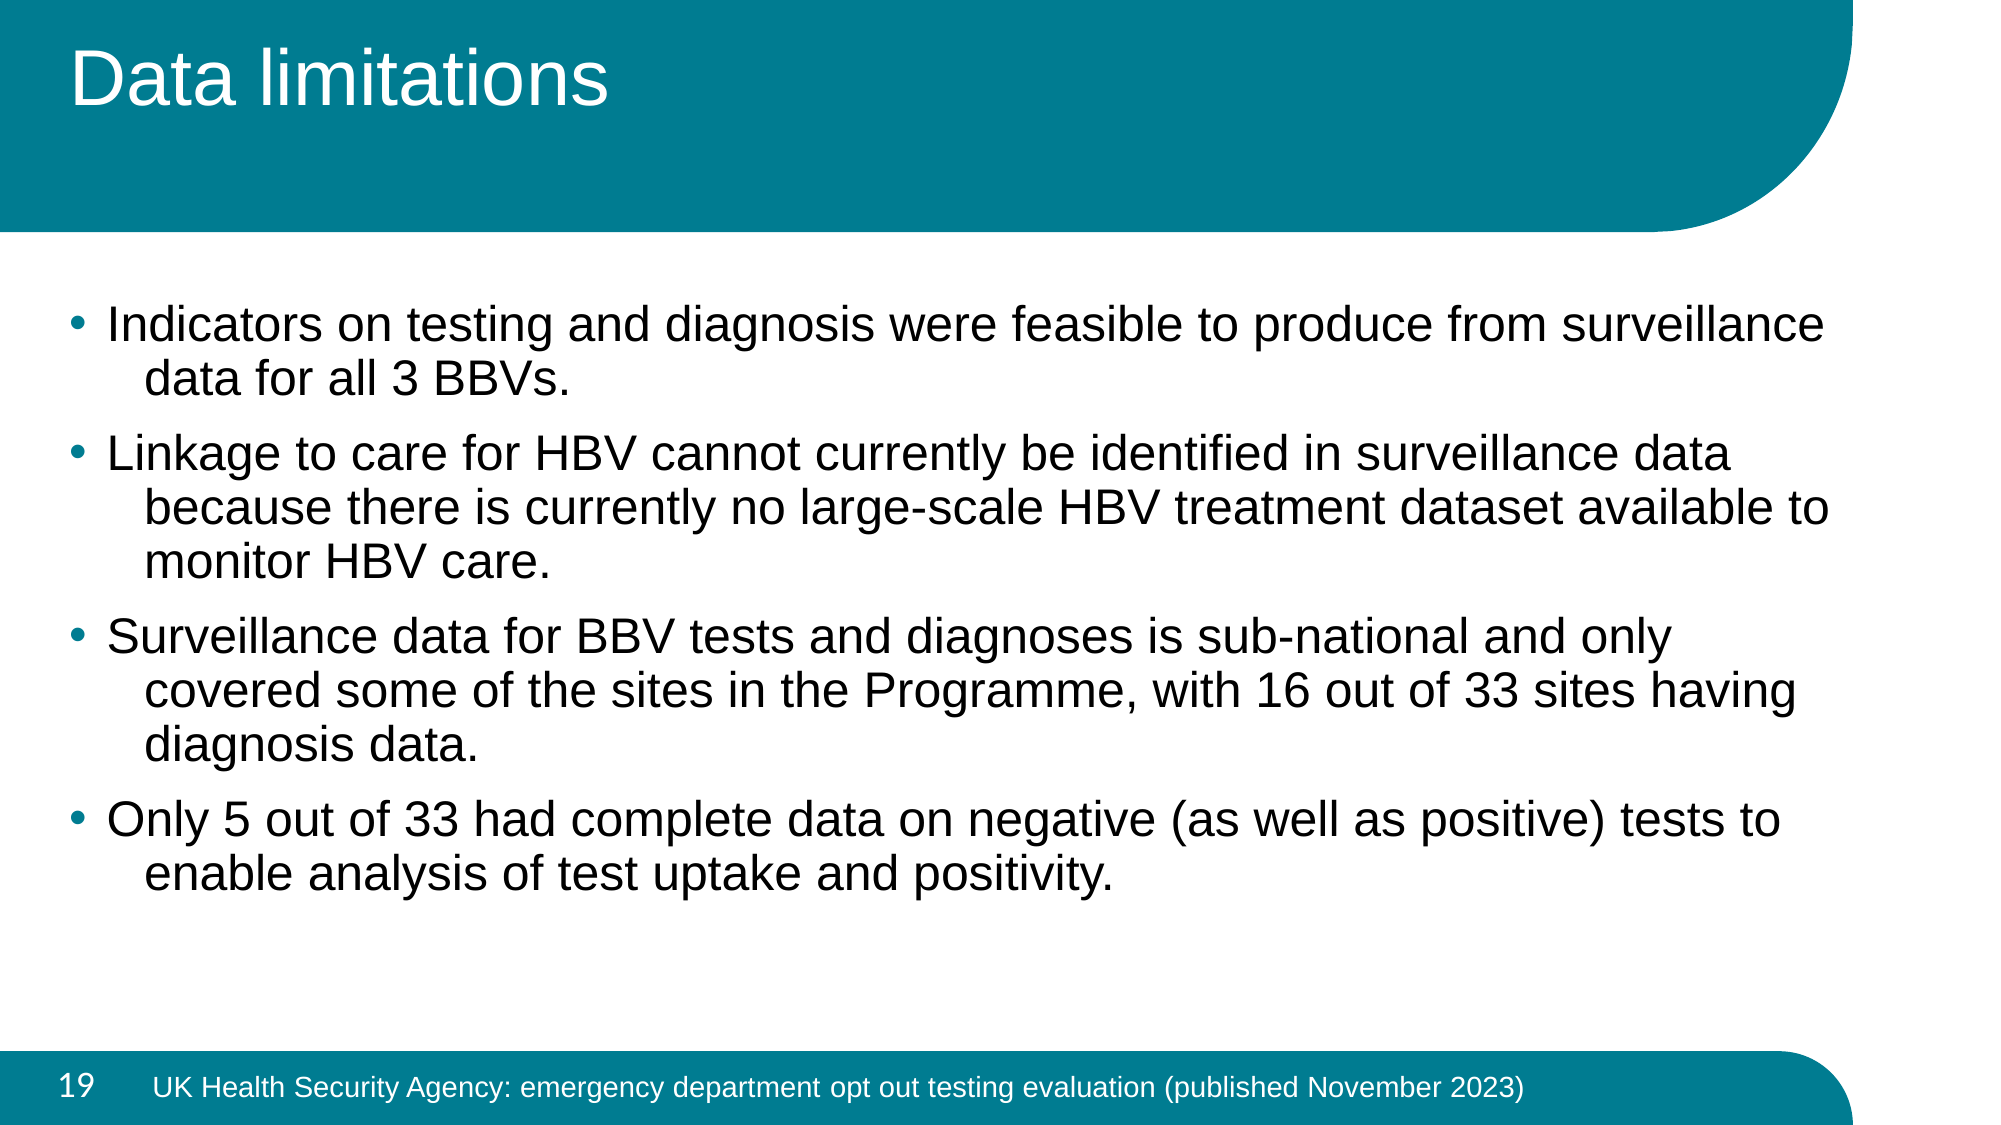

# Data limitations
Indicators on testing and diagnosis were feasible to produce from surveillance data for all 3 BBVs.
Linkage to care for HBV cannot currently be identified in surveillance data because there is currently no large-scale HBV treatment dataset available to monitor HBV care.
Surveillance data for BBV tests and diagnoses is sub-national and only covered some of the sites in the Programme, with 16 out of 33 sites having diagnosis data.
Only 5 out of 33 had complete data on negative (as well as positive) tests to enable analysis of test uptake and positivity.
19
UK Health Security Agency: emergency department opt out testing evaluation (published November 2023)